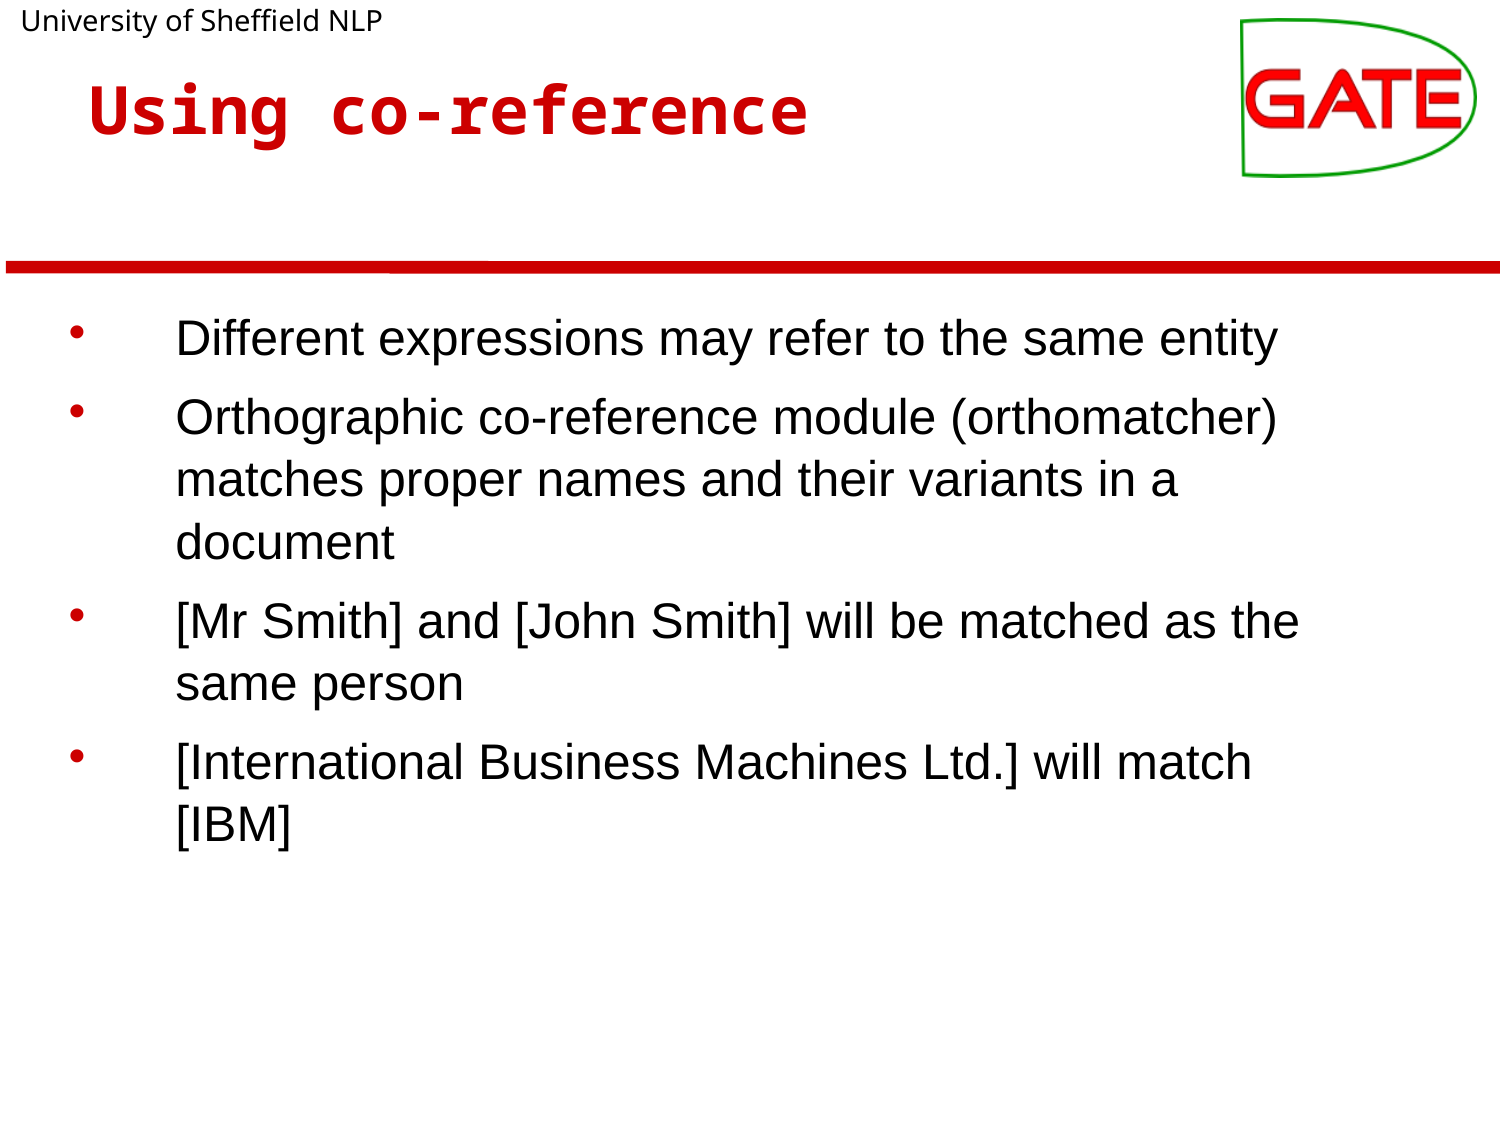

# Using co-reference
Different expressions may refer to the same entity
Orthographic co-reference module (orthomatcher) matches proper names and their variants in a document
[Mr Smith] and [John Smith] will be matched as the same person
[International Business Machines Ltd.] will match [IBM]